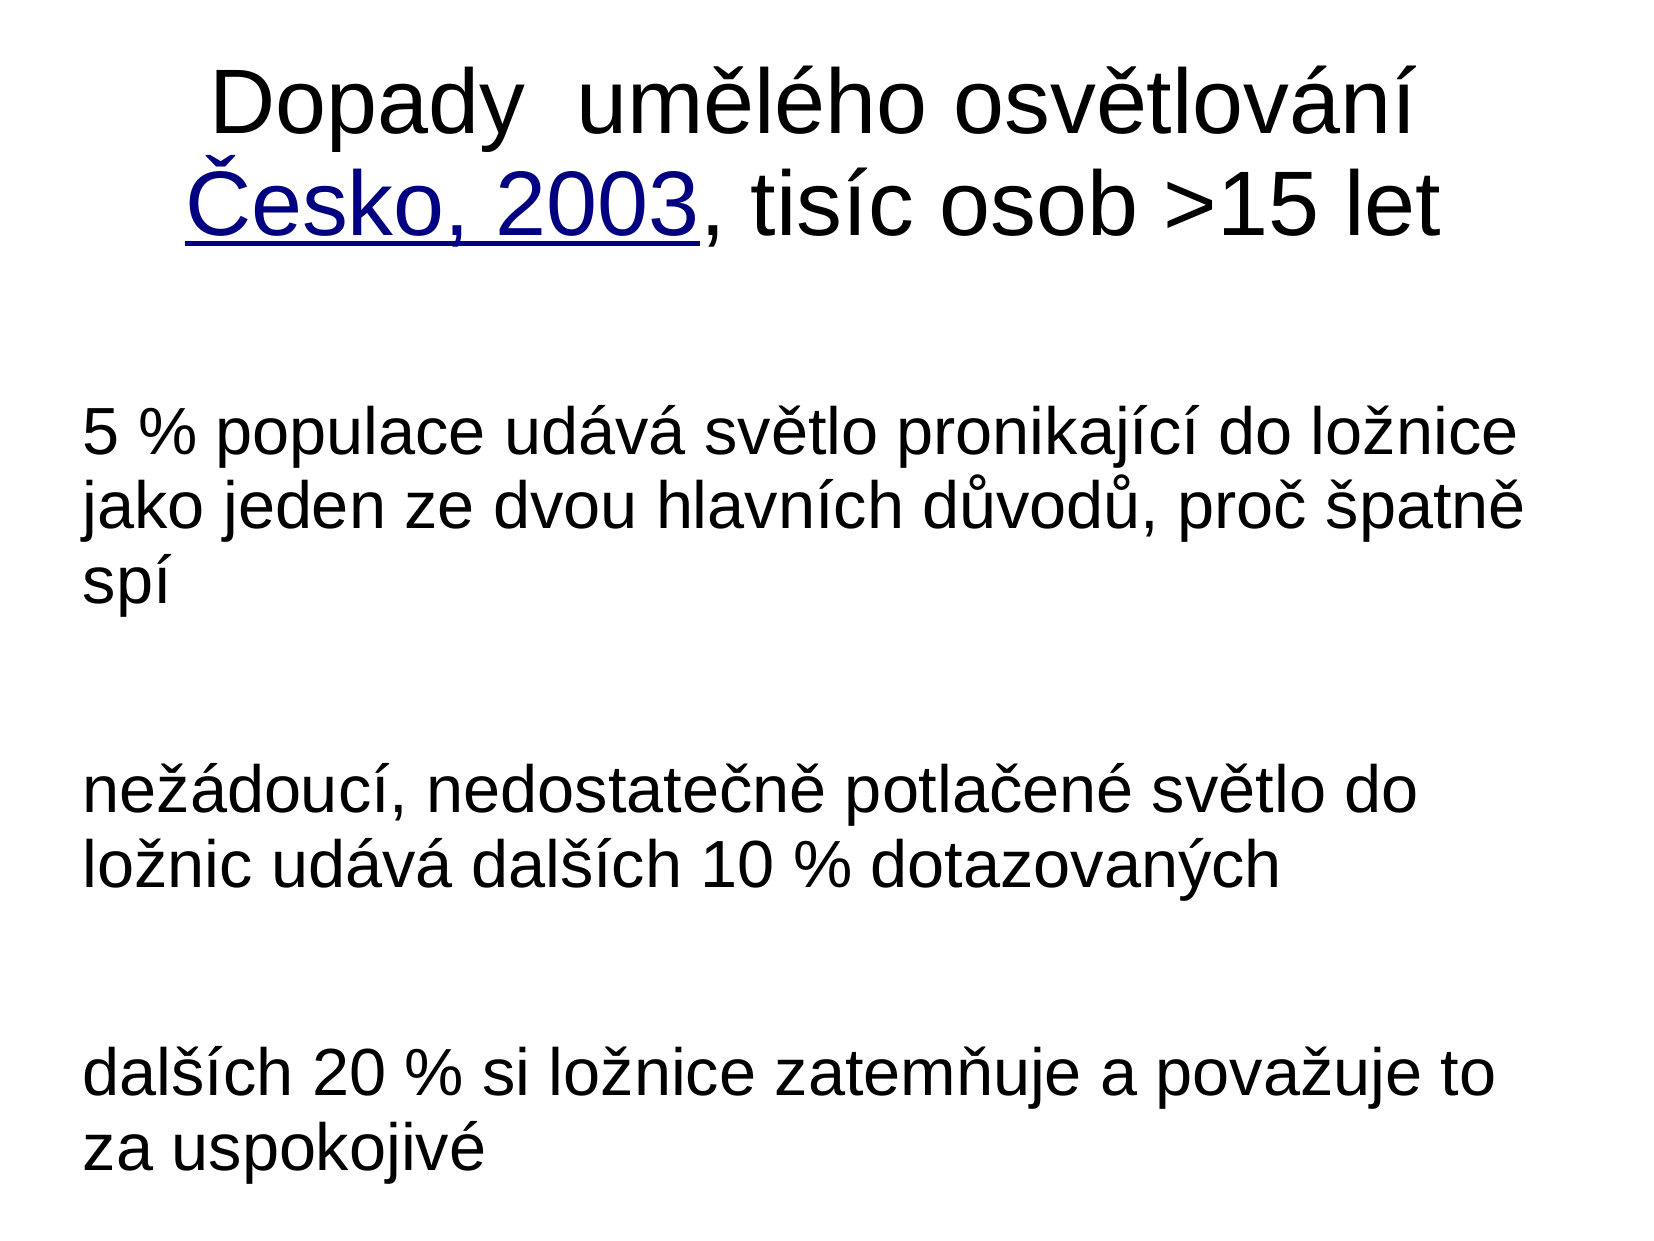

# Dopady umělého osvětlování Česko, 2003, tisíc osob >15 let
5 % populace udává světlo pronikající do ložnice jako jeden ze dvou hlavních důvodů, proč špatně spí
nežádoucí, nedostatečně potlačené světlo do ložnic udává dalších 10 % dotazovaných
dalších 20 % si ložnice zatemňuje a považuje to za uspokojivé